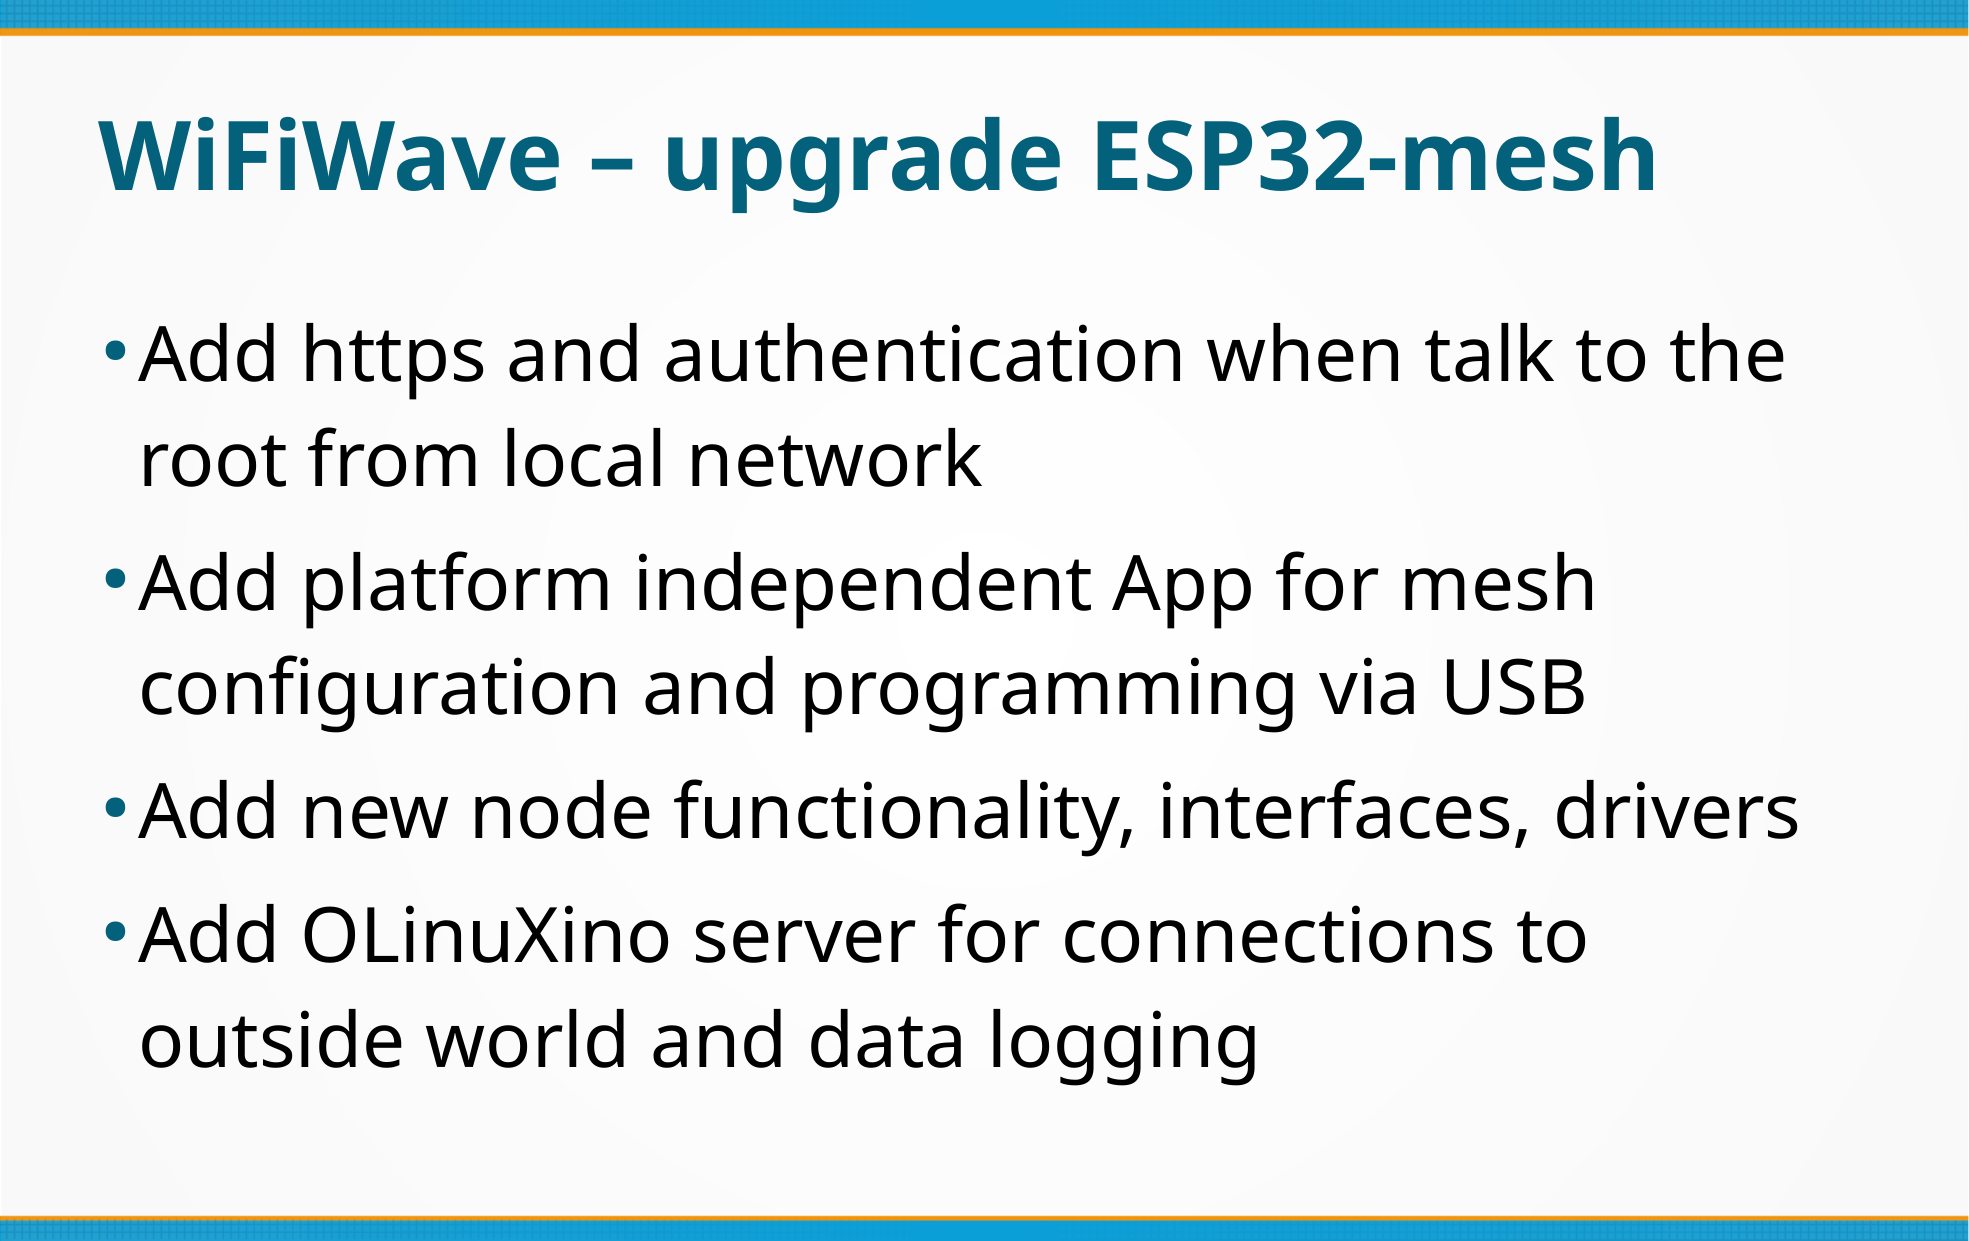

# WiFiWave – upgrade ESP32-mesh
Add https and authentication when talk to the root from local network
Add platform independent App for mesh configuration and programming via USB
Add new node functionality, interfaces, drivers
Add OLinuXino server for connections to outside world and data logging